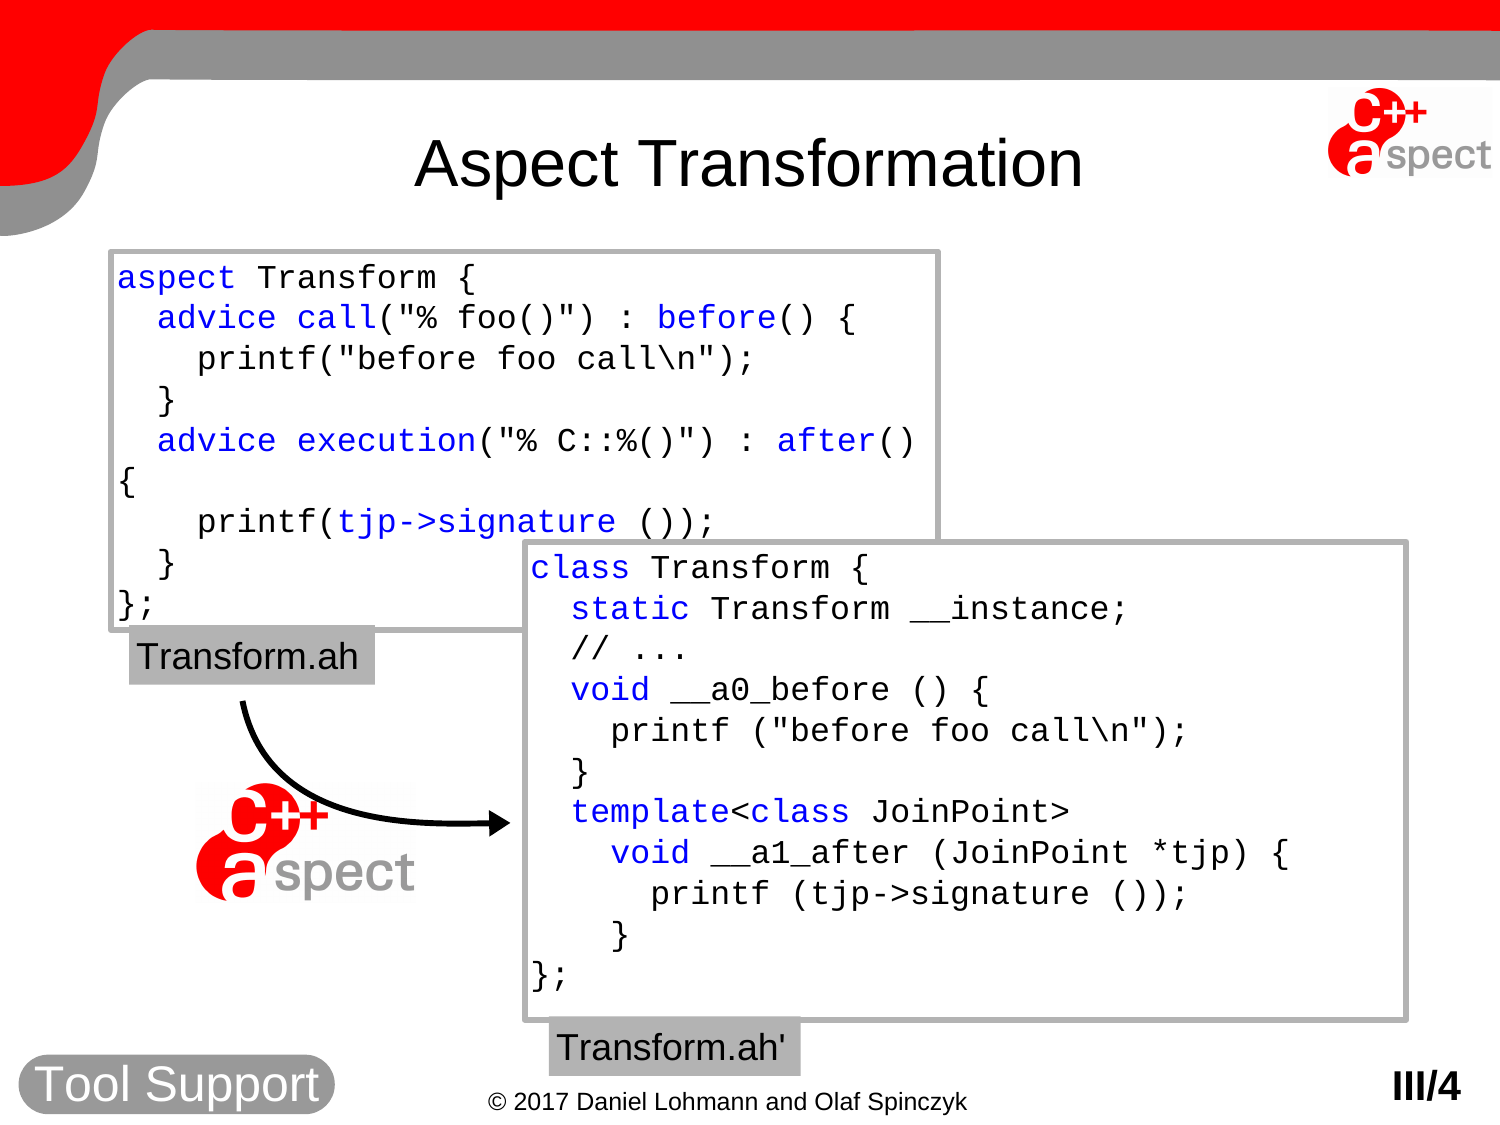

# Aspect Transformation
aspect Transform {
 advice call("% foo()") : before() {
 printf("before foo call\n");
 }
 advice execution("% C::%()") : after() {
 printf(tjp->signature ());
 }
};
class Transform {
 static Transform __instance;
 // ...
 void __a0_before () {
 printf ("before foo call\n");
 }
 template<class JoinPoint>
 void __a1_after (JoinPoint *tjp) {
 printf (tjp->signature ());
 }
};
Transform.ah
Transform.ah'